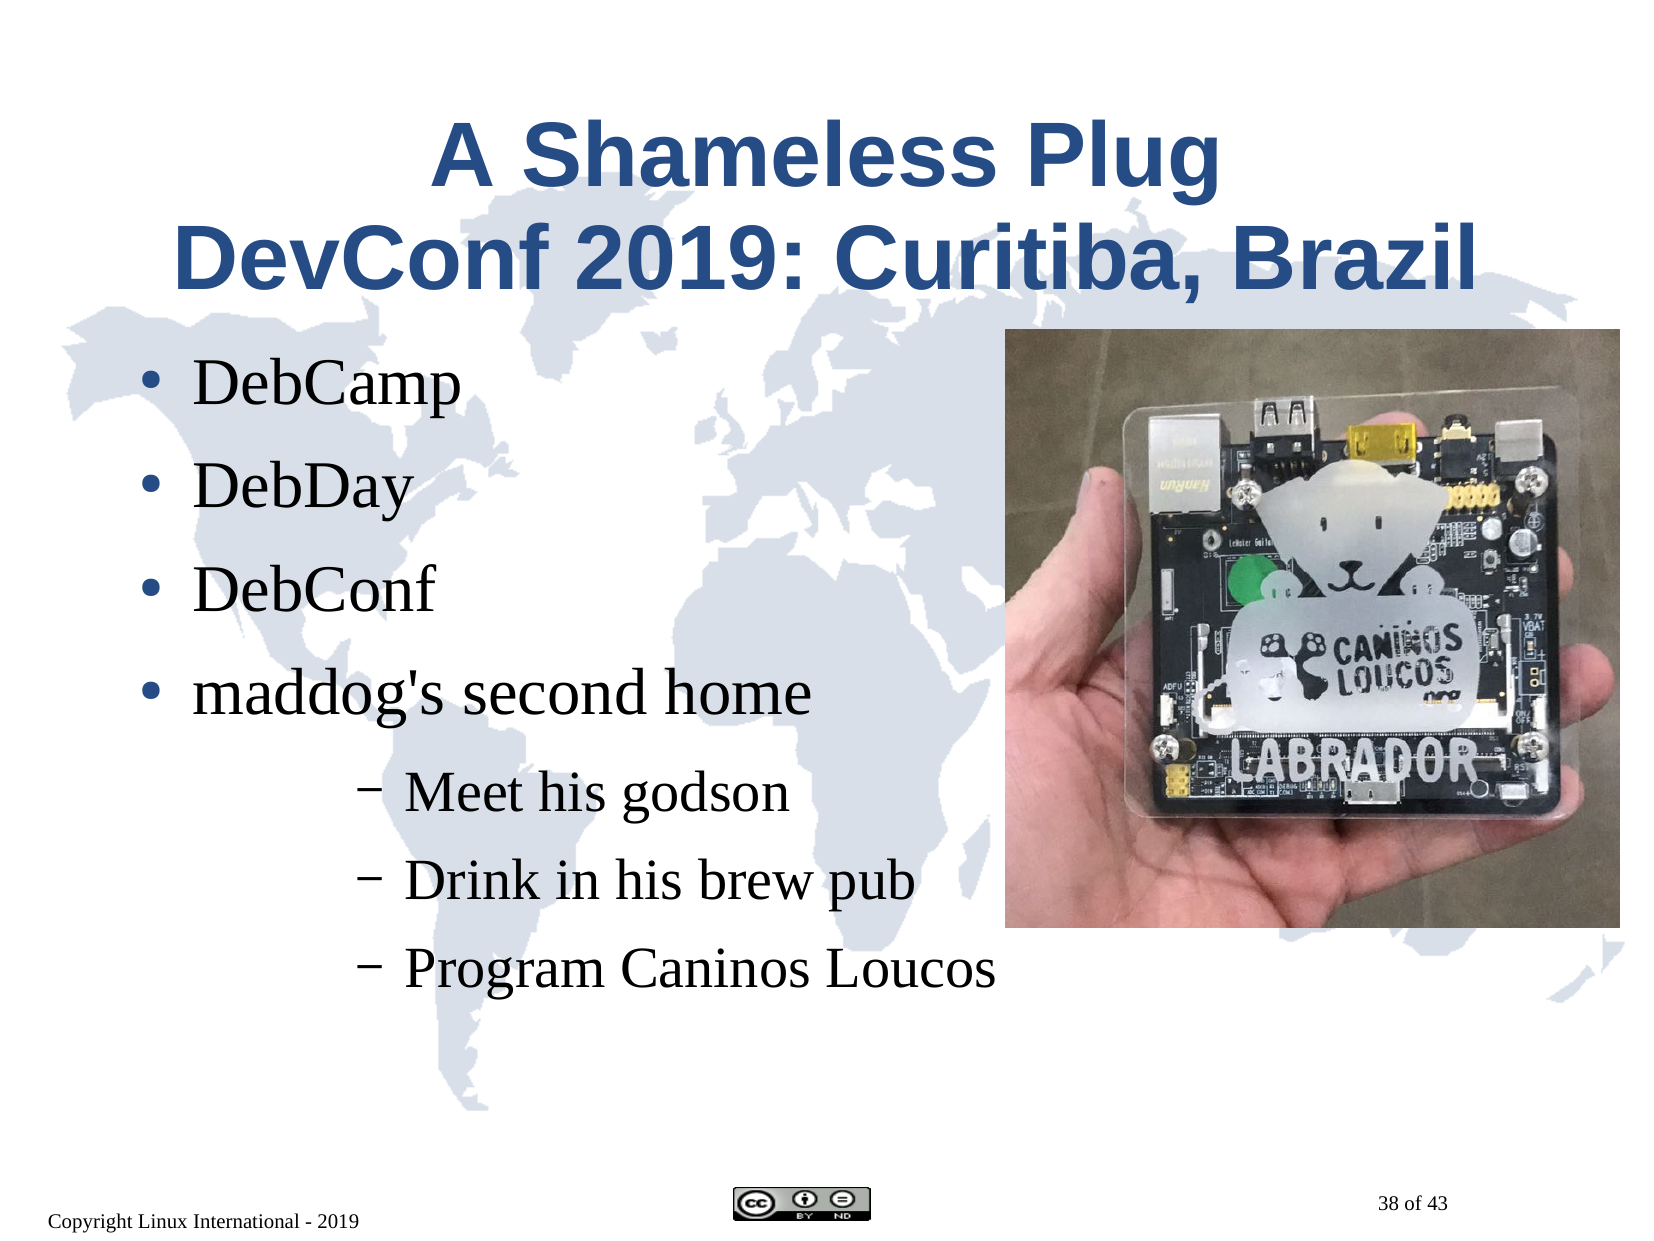

# A Shameless Plug DevConf 2019: Curitiba, Brazil
DebCamp
DebDay
DebConf
maddog's second home
Meet his godson
Drink in his brew pub
Program Caninos Loucos